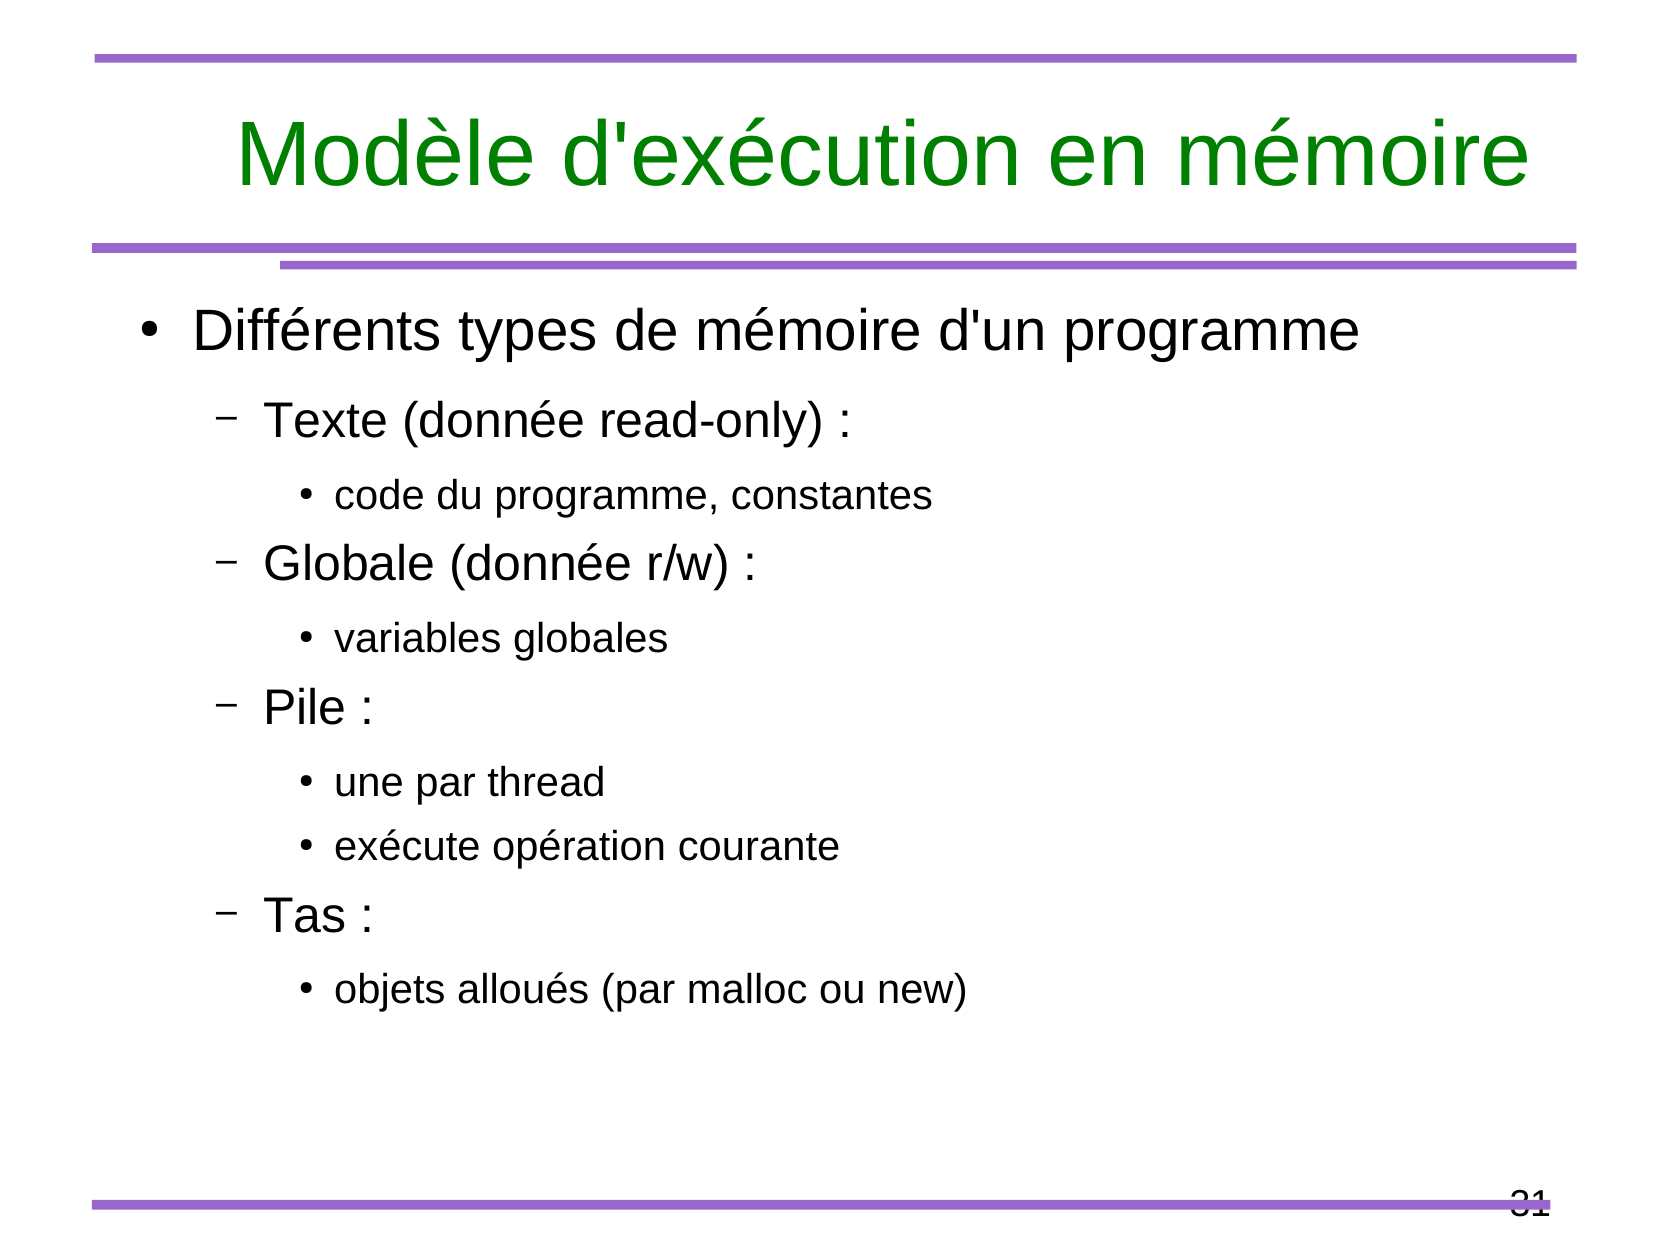

# Modèle d'exécution en mémoire
Différents types de mémoire d'un programme
Texte (donnée read-only) :
code du programme, constantes
Globale (donnée r/w) :
variables globales
Pile :
une par thread
exécute opération courante
Tas :
objets alloués (par malloc ou new)